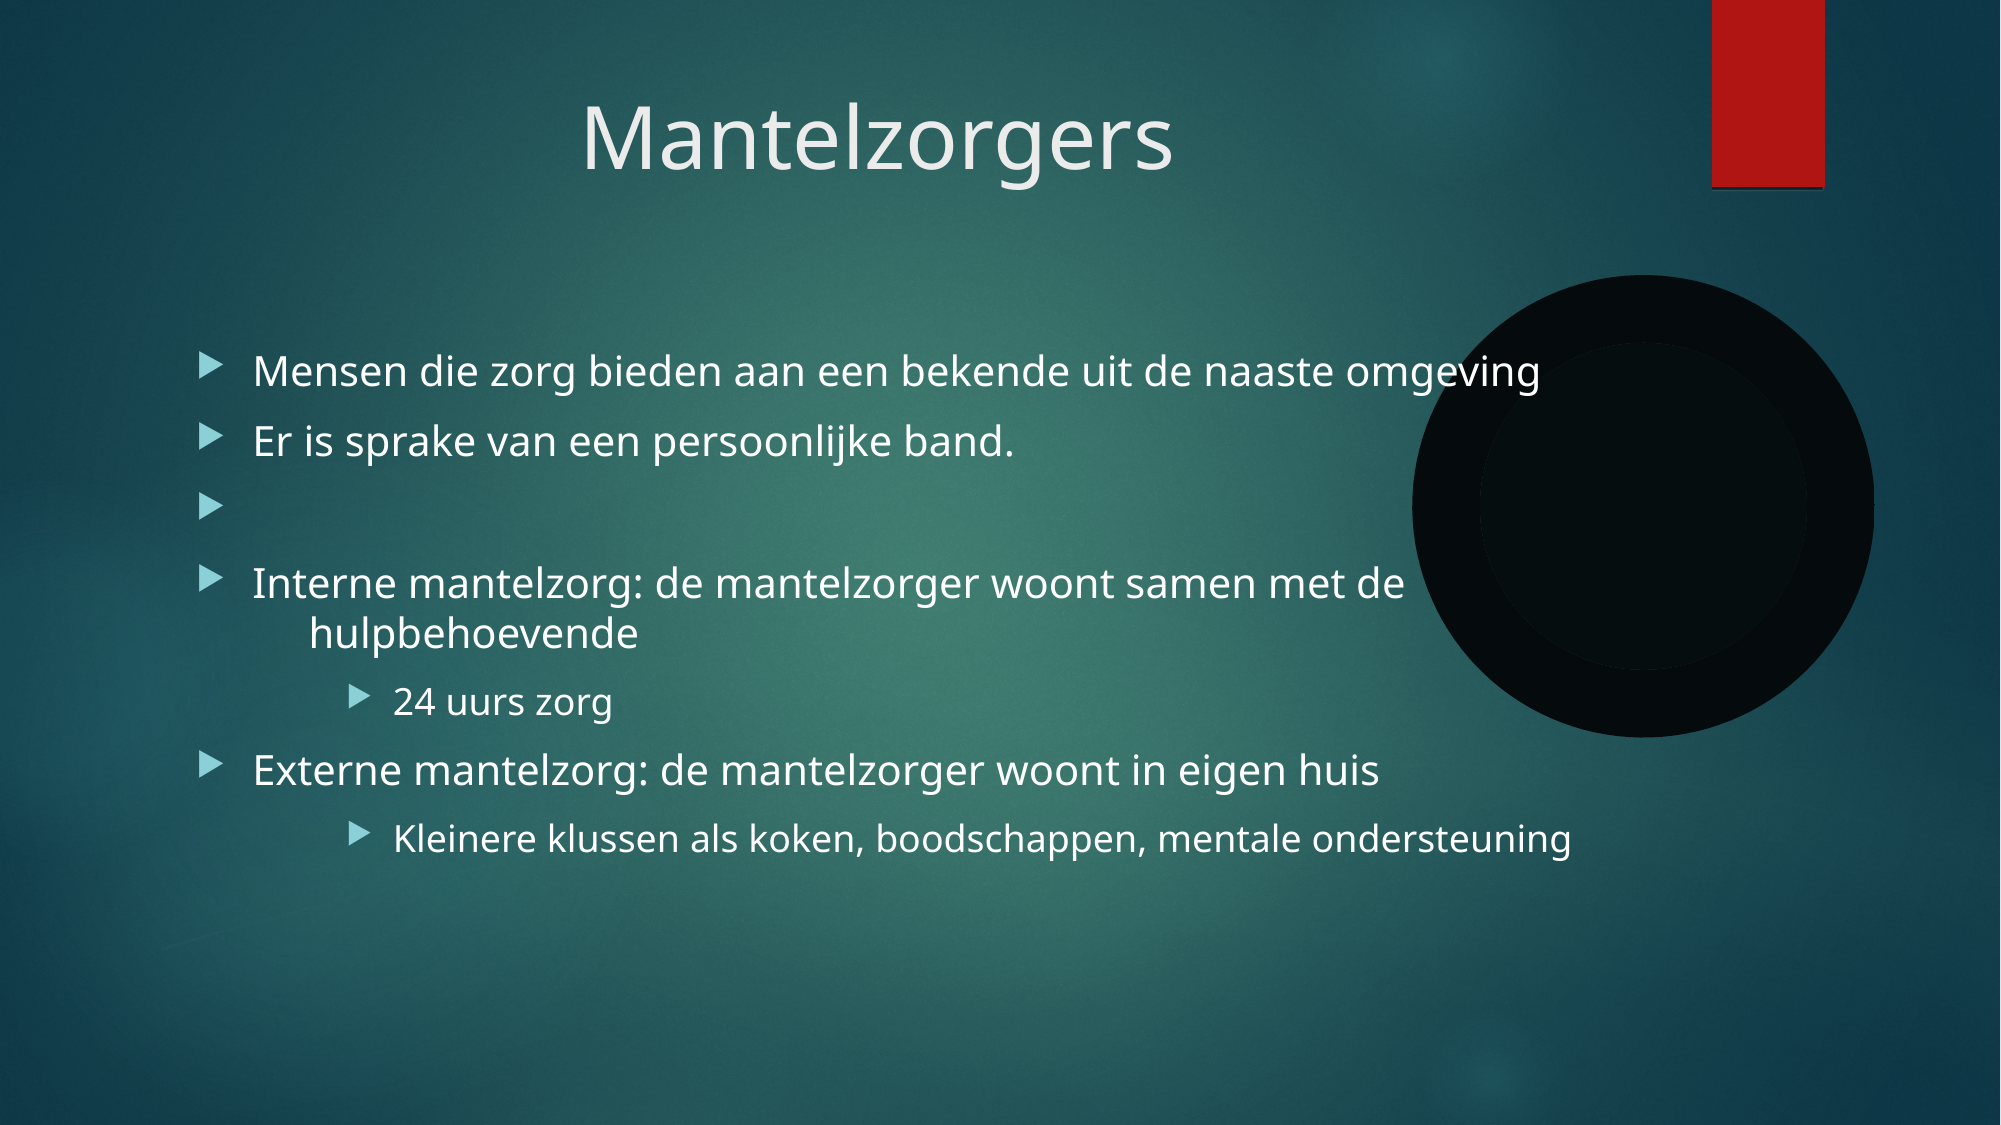

# Mantelzorgers
Mensen die zorg bieden aan een bekende uit de naaste omgeving
Er is sprake van een persoonlijke band.
Interne mantelzorg: de mantelzorger woont samen met de hulpbehoevende
24 uurs zorg
Externe mantelzorg: de mantelzorger woont in eigen huis
Kleinere klussen als koken, boodschappen, mentale ondersteuning